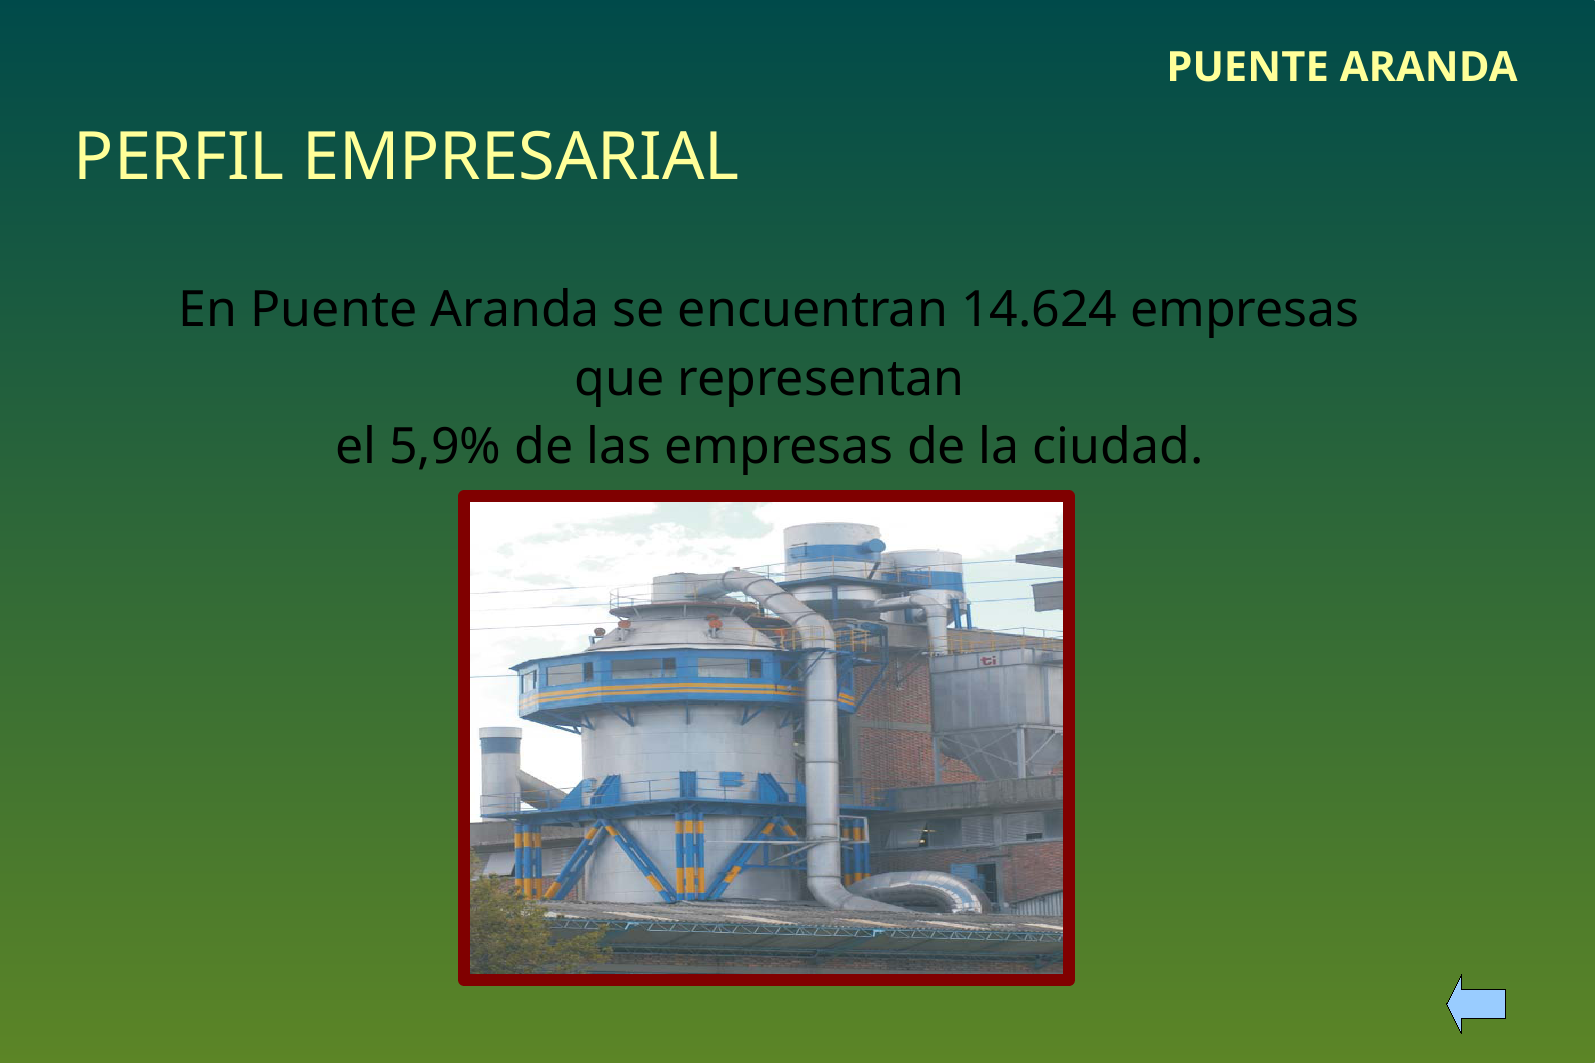

#
PUENTE ARANDA
PERFIL EMPRESARIAL
En Puente Aranda se encuentran 14.624 empresas que representan
el 5,9% de las empresas de la ciudad.